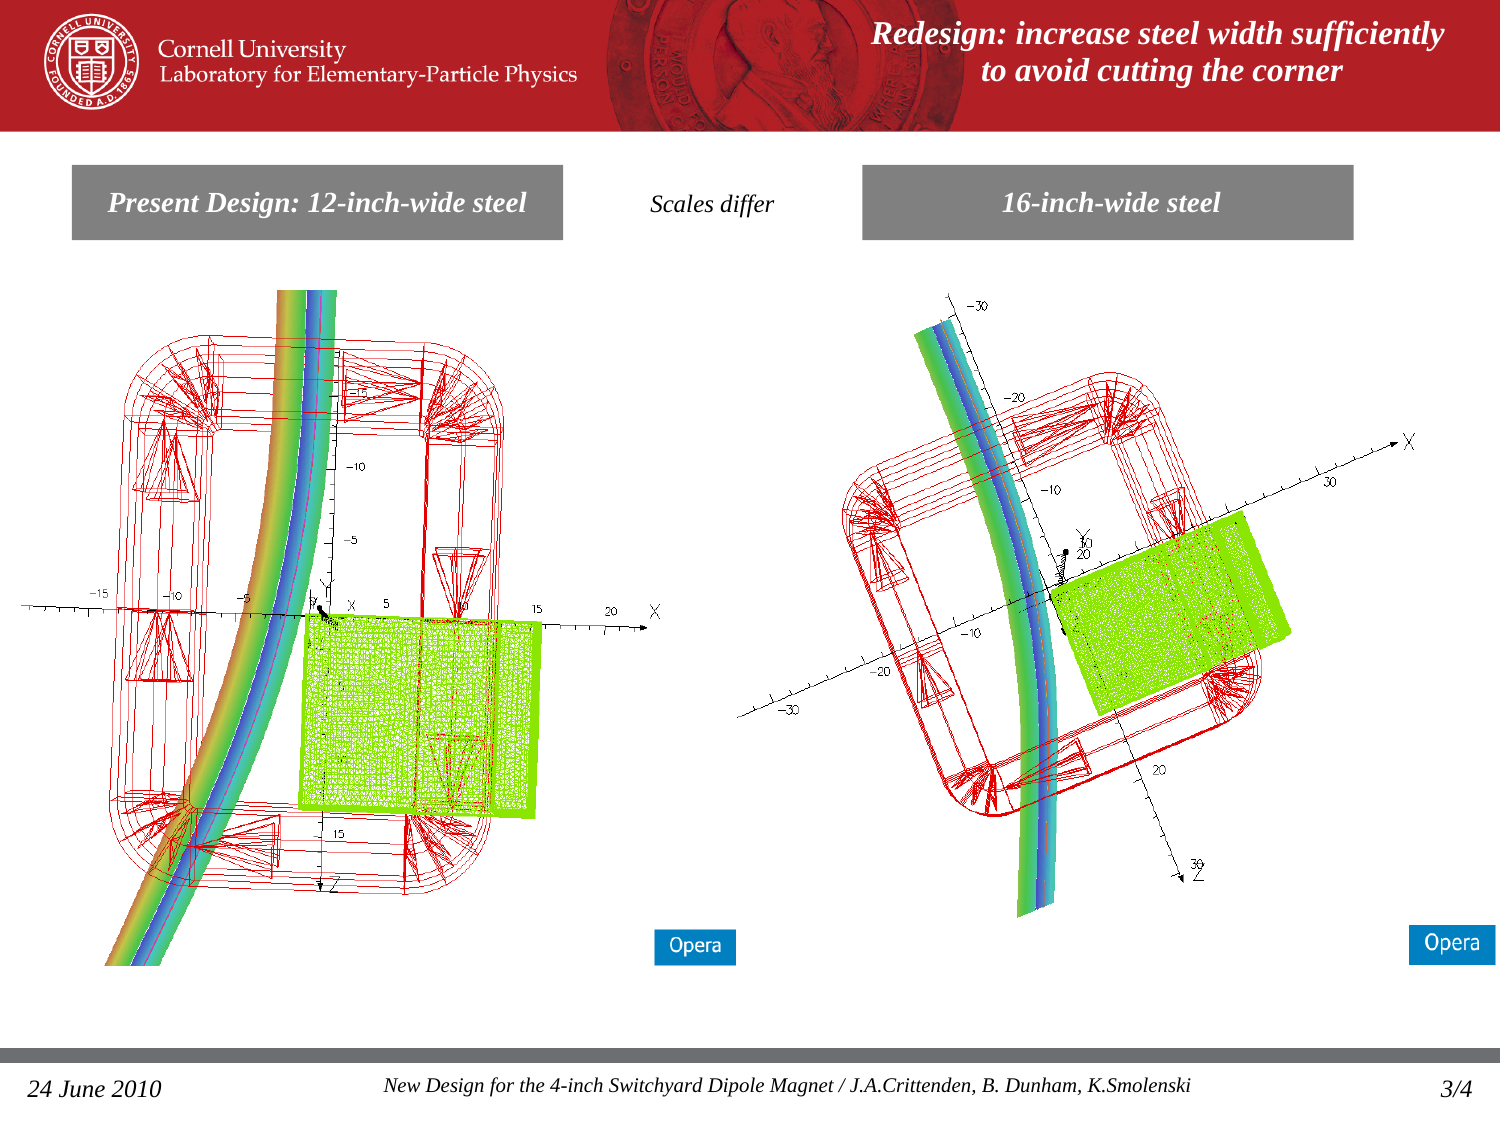

Redesign: increase steel width sufficiently
to avoid cutting the corner
Present Design: 12-inch-wide steel
 16-inch-wide steel
Scales differ